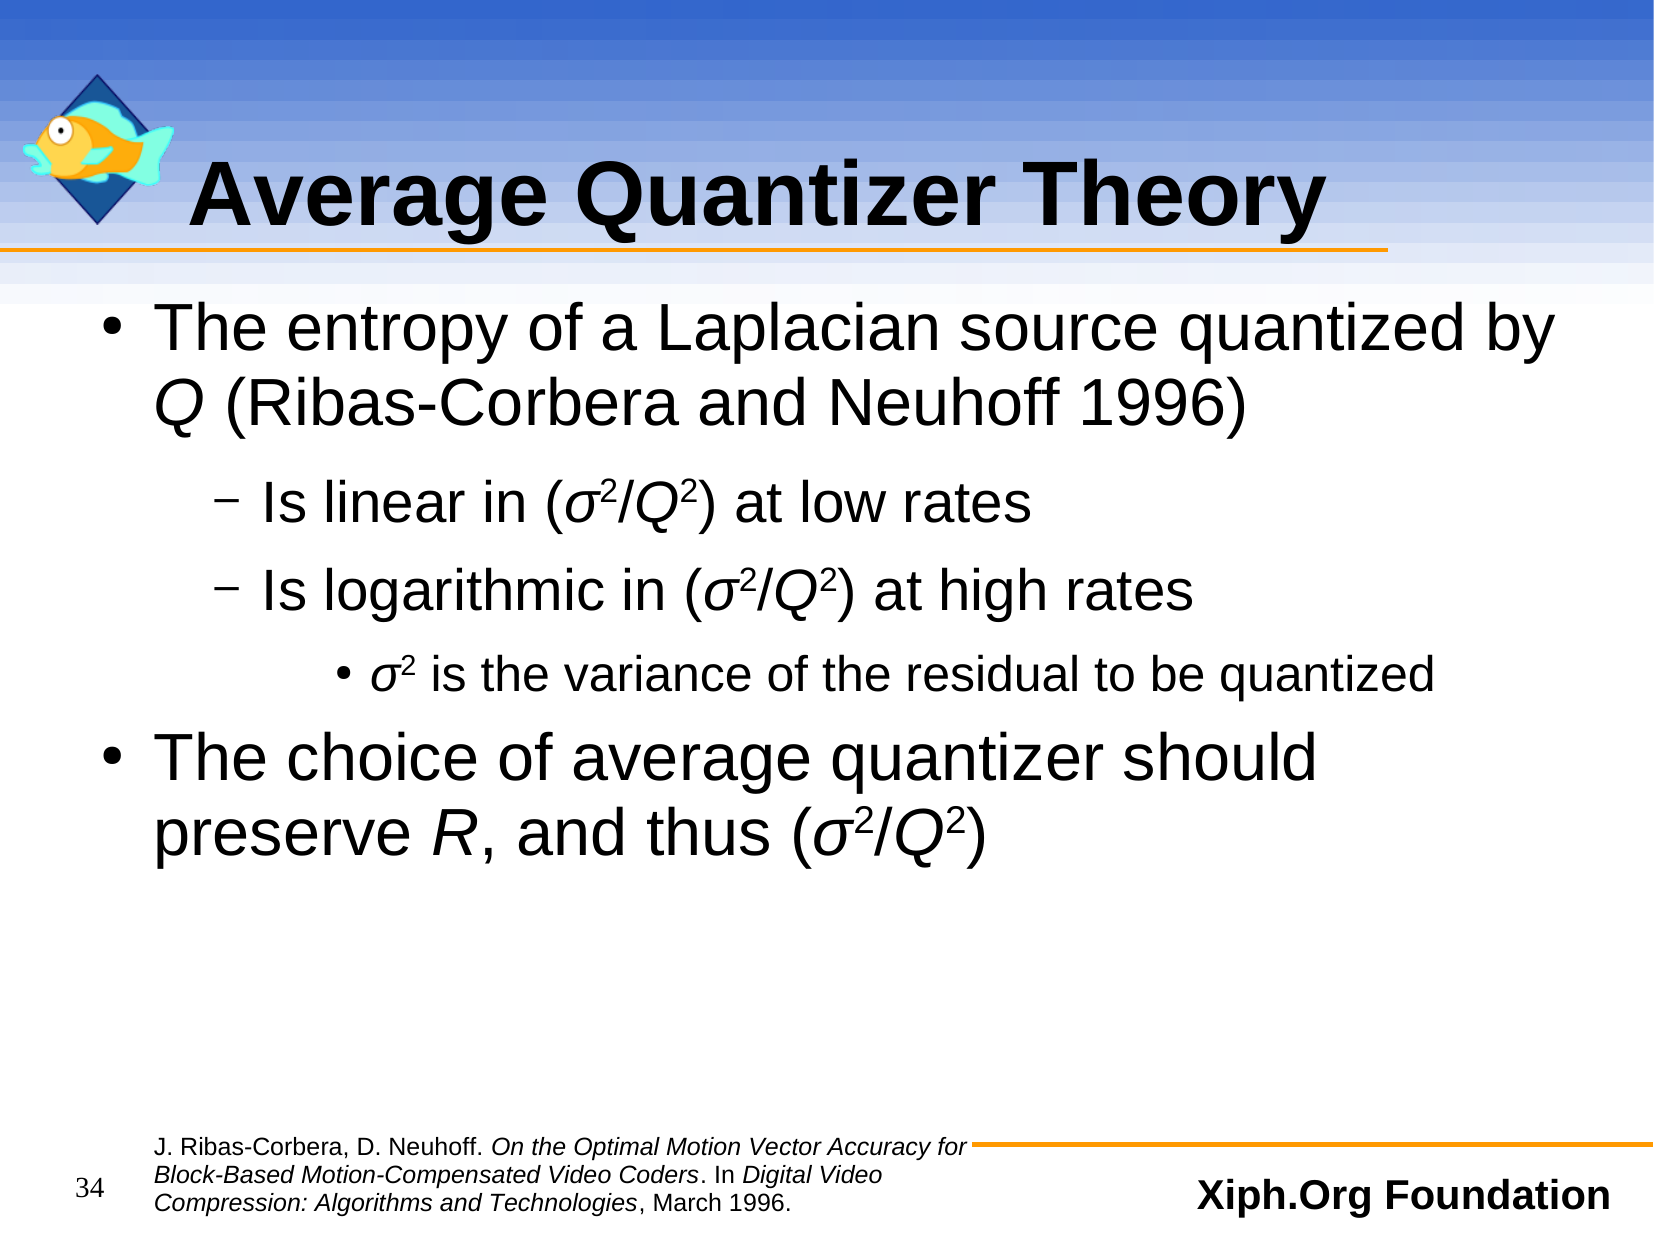

# Average Quantizer Theory
The entropy of a Laplacian source quantized by Q (Ribas-Corbera and Neuhoff 1996)
Is linear in (σ2/Q2) at low rates
Is logarithmic in (σ2/Q2) at high rates
σ2 is the variance of the residual to be quantized
The choice of average quantizer should preserve R, and thus (σ2/Q2)
J. Ribas-Corbera, D. Neuhoff. On the Optimal Motion Vector Accuracy for Block-Based Motion-Compensated Video Coders. In Digital Video Compression: Algorithms and Technologies, March 1996.
34